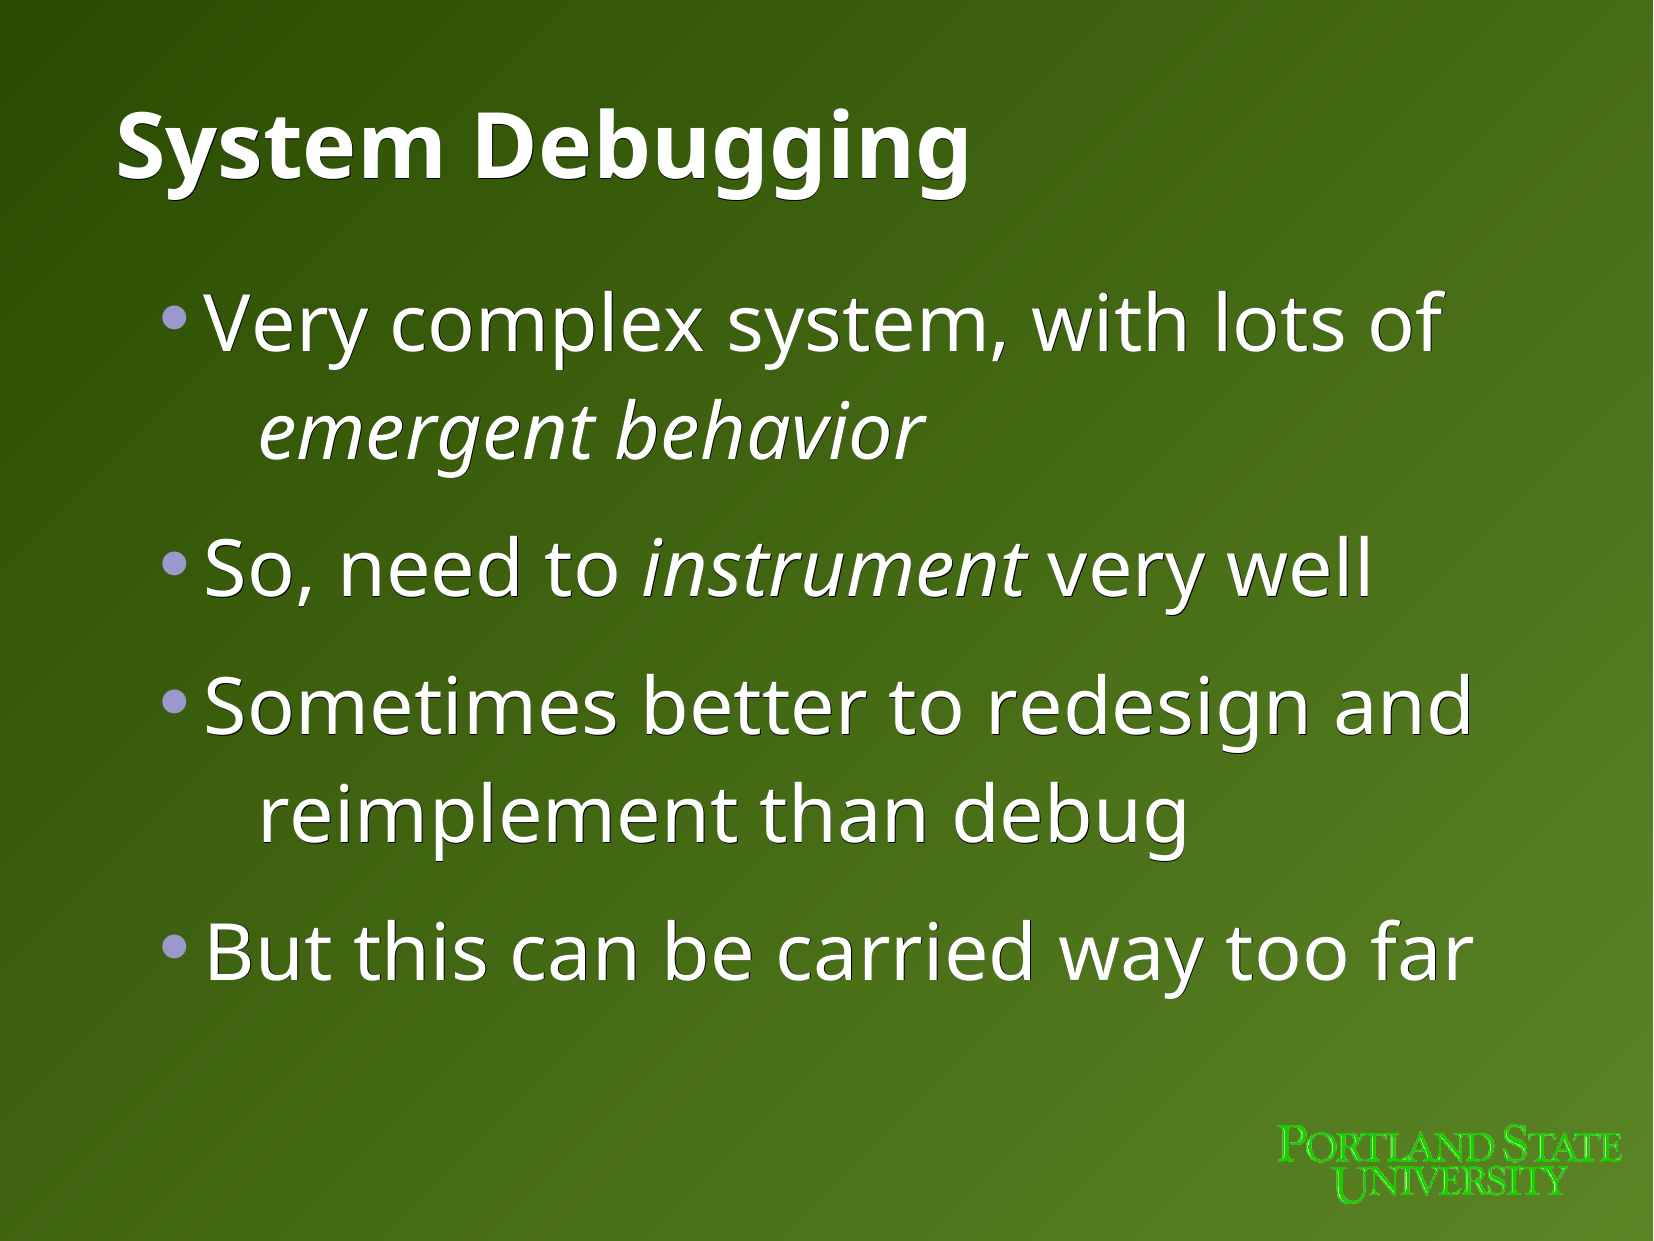

# System Debugging
Very complex system, with lots of emergent behavior
So, need to instrument very well
Sometimes better to redesign and reimplement than debug
But this can be carried way too far